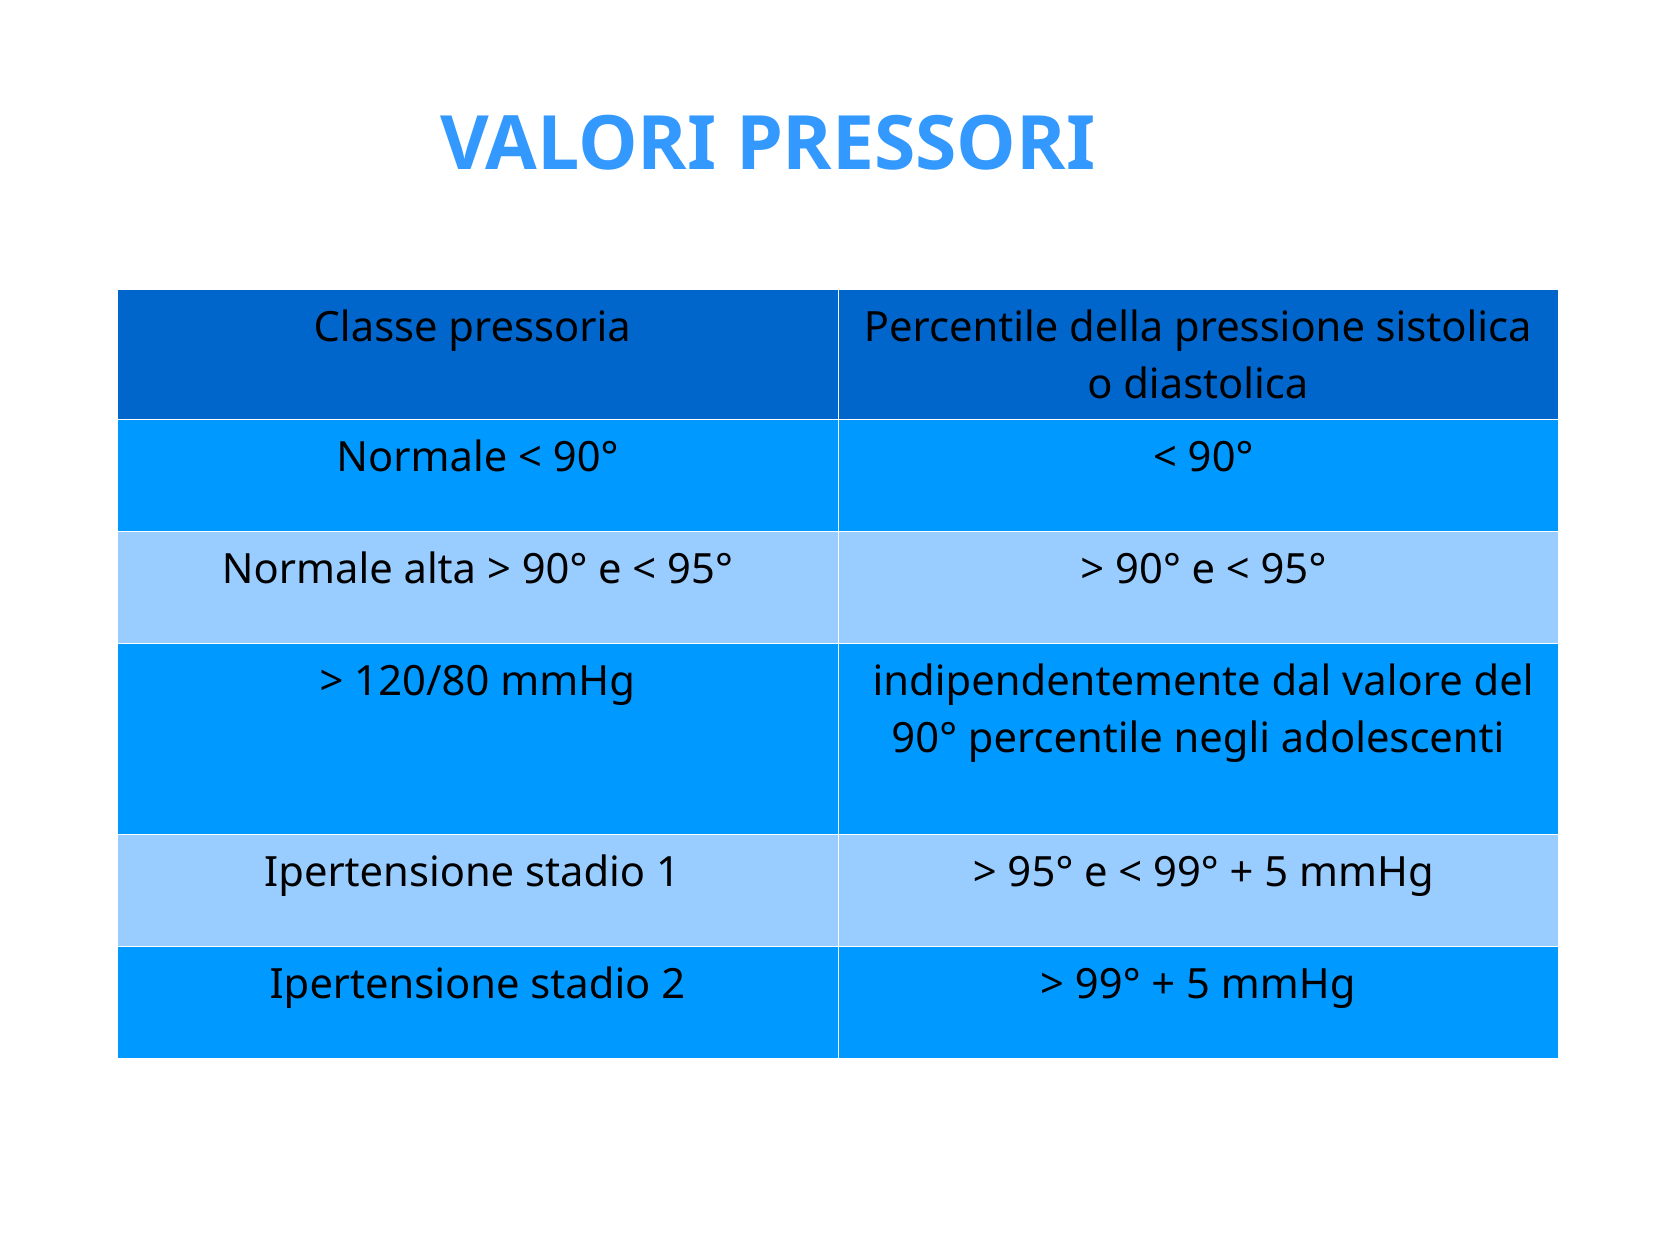

VALORI PRESSORI
| Classe pressoria | Percentile della pressione sistolica o diastolica |
| --- | --- |
| Normale < 90° | < 90° |
| Normale alta > 90° e < 95° | > 90° e < 95° |
| > 120/80 mmHg | indipendentemente dal valore del 90° percentile negli adolescenti |
| Ipertensione stadio 1 | > 95° e < 99° + 5 mmHg |
| Ipertensione stadio 2 | > 99° + 5 mmHg |